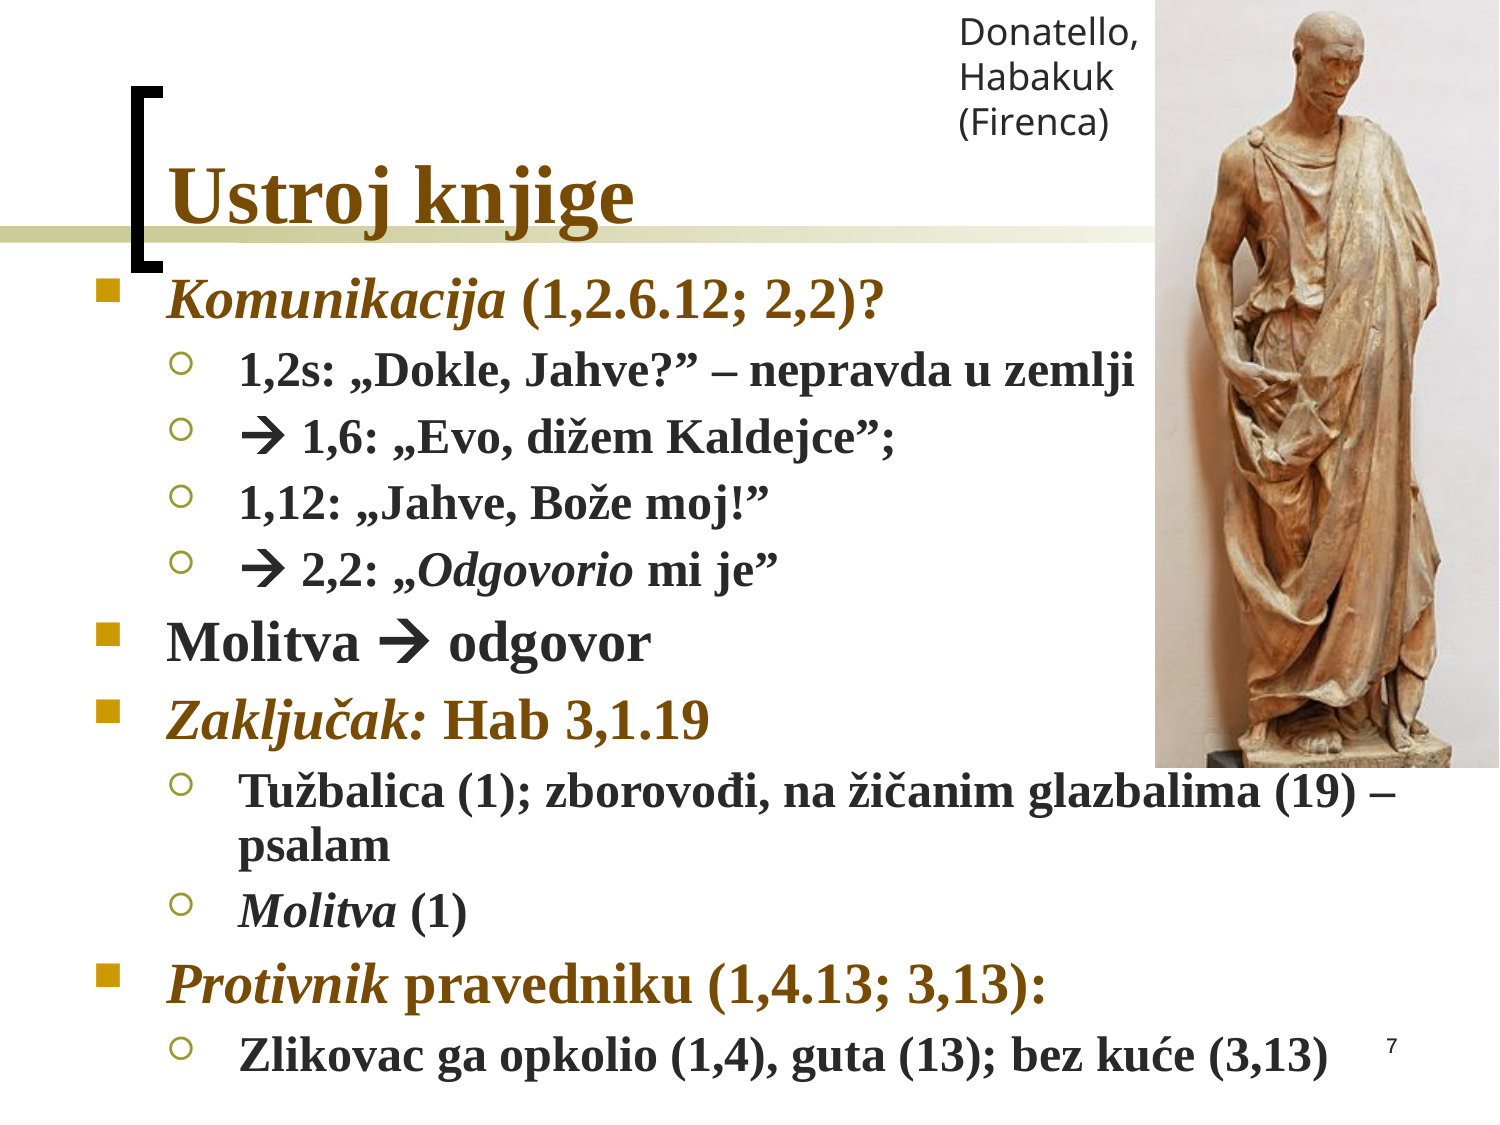

Donatello, Habakuk (Firenca)
# Ustroj knjige
Komunikacija (1,2.6.12; 2,2)?
1,2s: „Dokle, Jahve?” – nepravda u zemlji
 1,6: „Evo, dižem Kaldejce”;
1,12: „Jahve, Bože moj!”
 2,2: „Odgovorio mi je”
Molitva  odgovor
Zaključak: Hab 3,1.19
Tužbalica (1); zborovođi, na žičanim glazbalima (19) – psalam
Molitva (1)
Protivnik pravedniku (1,4.13; 3,13):
Zlikovac ga opkolio (1,4), guta (13); bez kuće (3,13)